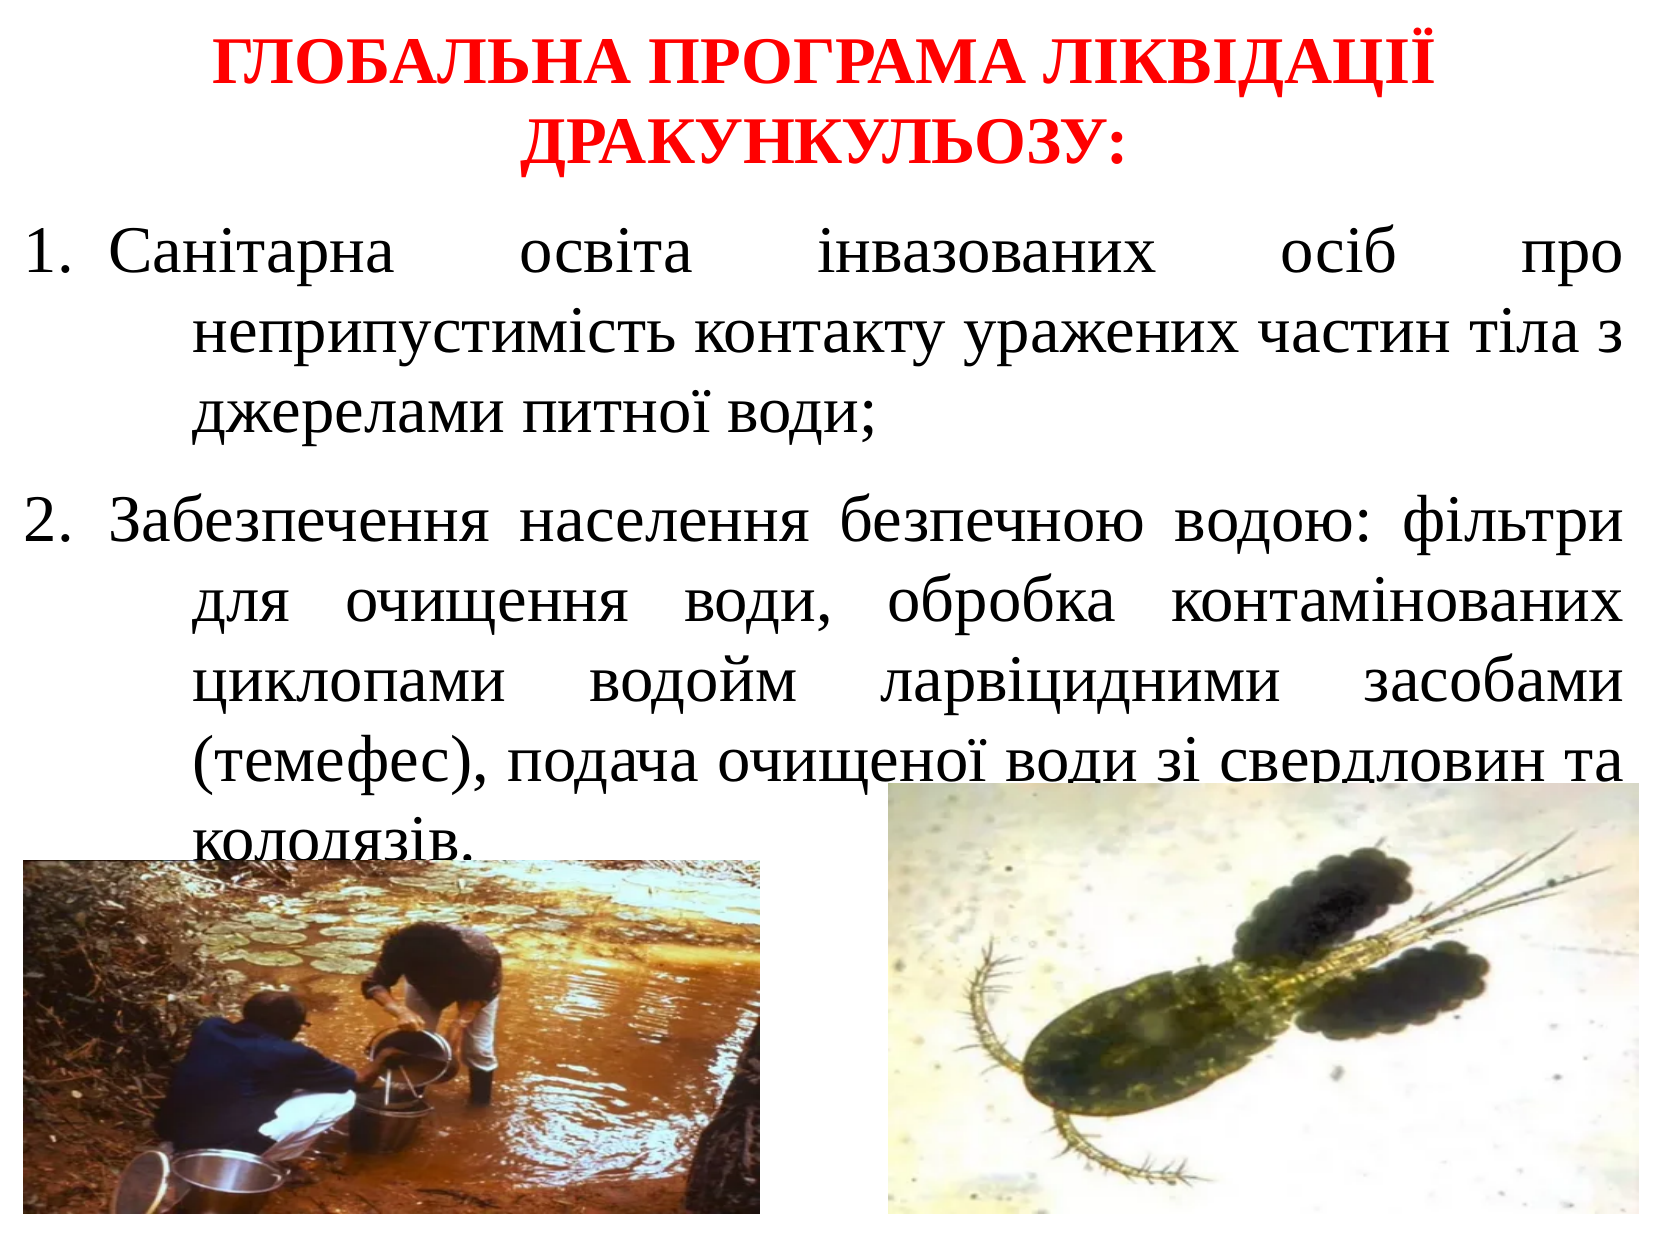

# ГЛОБАЛЬНА ПРОГРАМА ЛІКВІДАЦІЇ ДРАКУНКУЛЬОЗУ:
Санітарна освіта інвазованих осіб про неприпустимість контакту уражених частин тіла з джерелами питної води;
Забезпечення населення безпечною водою: фільтри для очищення води, обробка контамінованих циклопами водойм ларвіцидними засобами (темефес), подача очищеної води зі свердловин та колодязів.